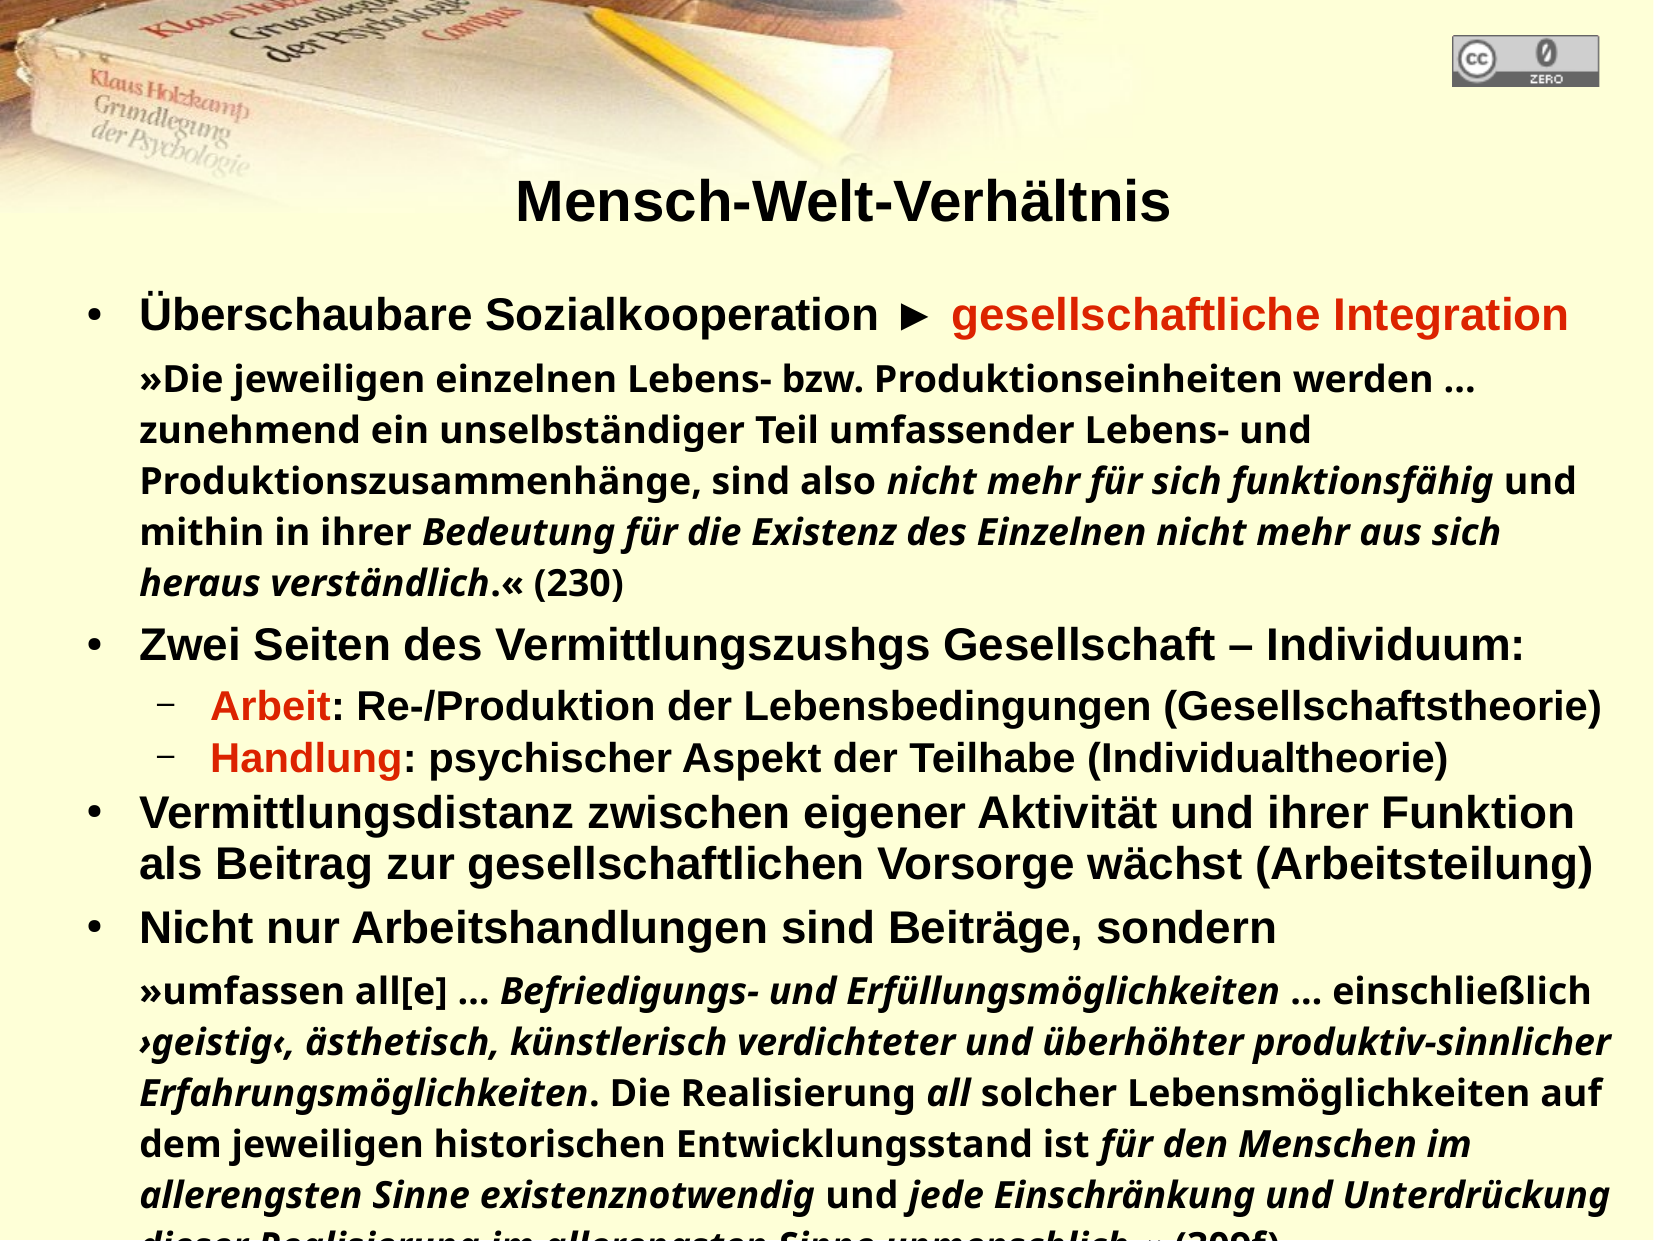

# Mensch-Welt-Verhältnis
Überschaubare Sozialkooperation ► gesellschaftliche Integration
»Die jeweiligen einzelnen Lebens- bzw. Produktionseinheiten werden ... zunehmend ein unselbständiger Teil umfassender Lebens- und Produktionszusammenhänge, sind also nicht mehr für sich funktionsfähig und mithin in ihrer Bedeutung für die Existenz des Einzelnen nicht mehr aus sich heraus verständlich.« (230)
Zwei Seiten des Vermittlungszushgs Gesellschaft – Individuum:
Arbeit: Re-/Produktion der Lebensbedingungen (Gesellschaftstheorie)
Handlung: psychischer Aspekt der Teilhabe (Individualtheorie)
Vermittlungsdistanz zwischen eigener Aktivität und ihrer Funktion als Beitrag zur gesellschaftlichen Vorsorge wächst (Arbeitsteilung)
Nicht nur Arbeitshandlungen sind Beiträge, sondern
»umfassen all[e] … Befriedigungs- und Erfüllungsmöglichkeiten … einschließlich ›geistig‹, ästhetisch, künstlerisch verdichteter und überhöhter produktiv-sinnlicher Erfahrungsmöglichkeiten. Die Realisierung all solcher Lebensmöglichkeiten auf dem jeweiligen historischen Entwicklungsstand ist für den Menschen im allerengsten Sinne existenznotwendig und jede Einschränkung und Unterdrückung dieser Realisierung im allerengsten Sinne unmenschlich.« (309f)